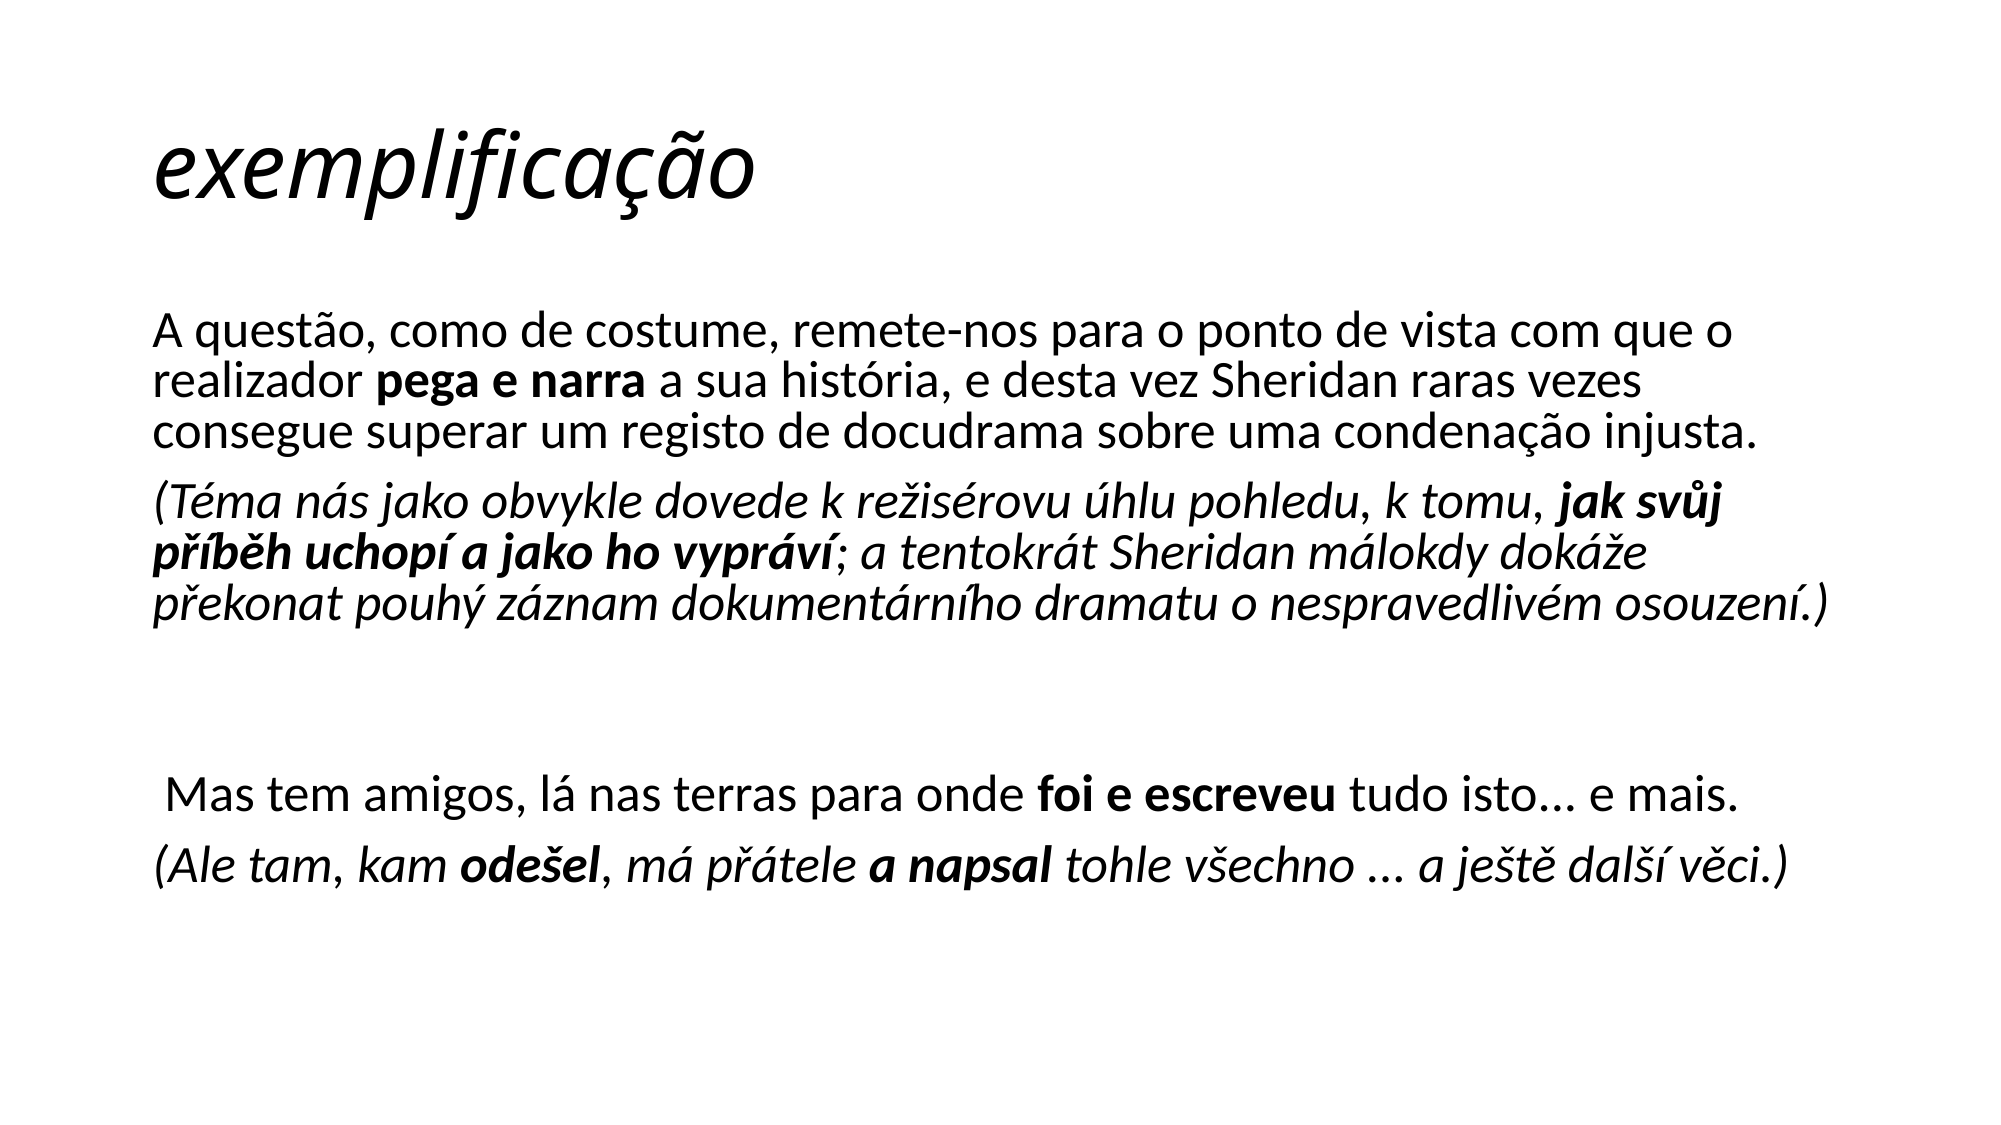

# exemplificação
A questão, como de costume, remete-nos para o ponto de vista com que o realizador pega e narra a sua história, e desta vez Sheridan raras vezes consegue superar um registo de docudrama sobre uma condenação injusta.
(Téma nás jako obvykle dovede k režisérovu úhlu pohledu, k tomu, jak svůj příběh uchopí a jako ho vypráví; a tentokrát Sheridan málokdy dokáže překonat pouhý záznam dokumentárního dramatu o nespravedlivém osouzení.)
 Mas tem amigos, lá nas terras para onde foi e escreveu tudo isto... e mais.
(Ale tam, kam odešel, má přátele a napsal tohle všechno ... a ještě další věci.)